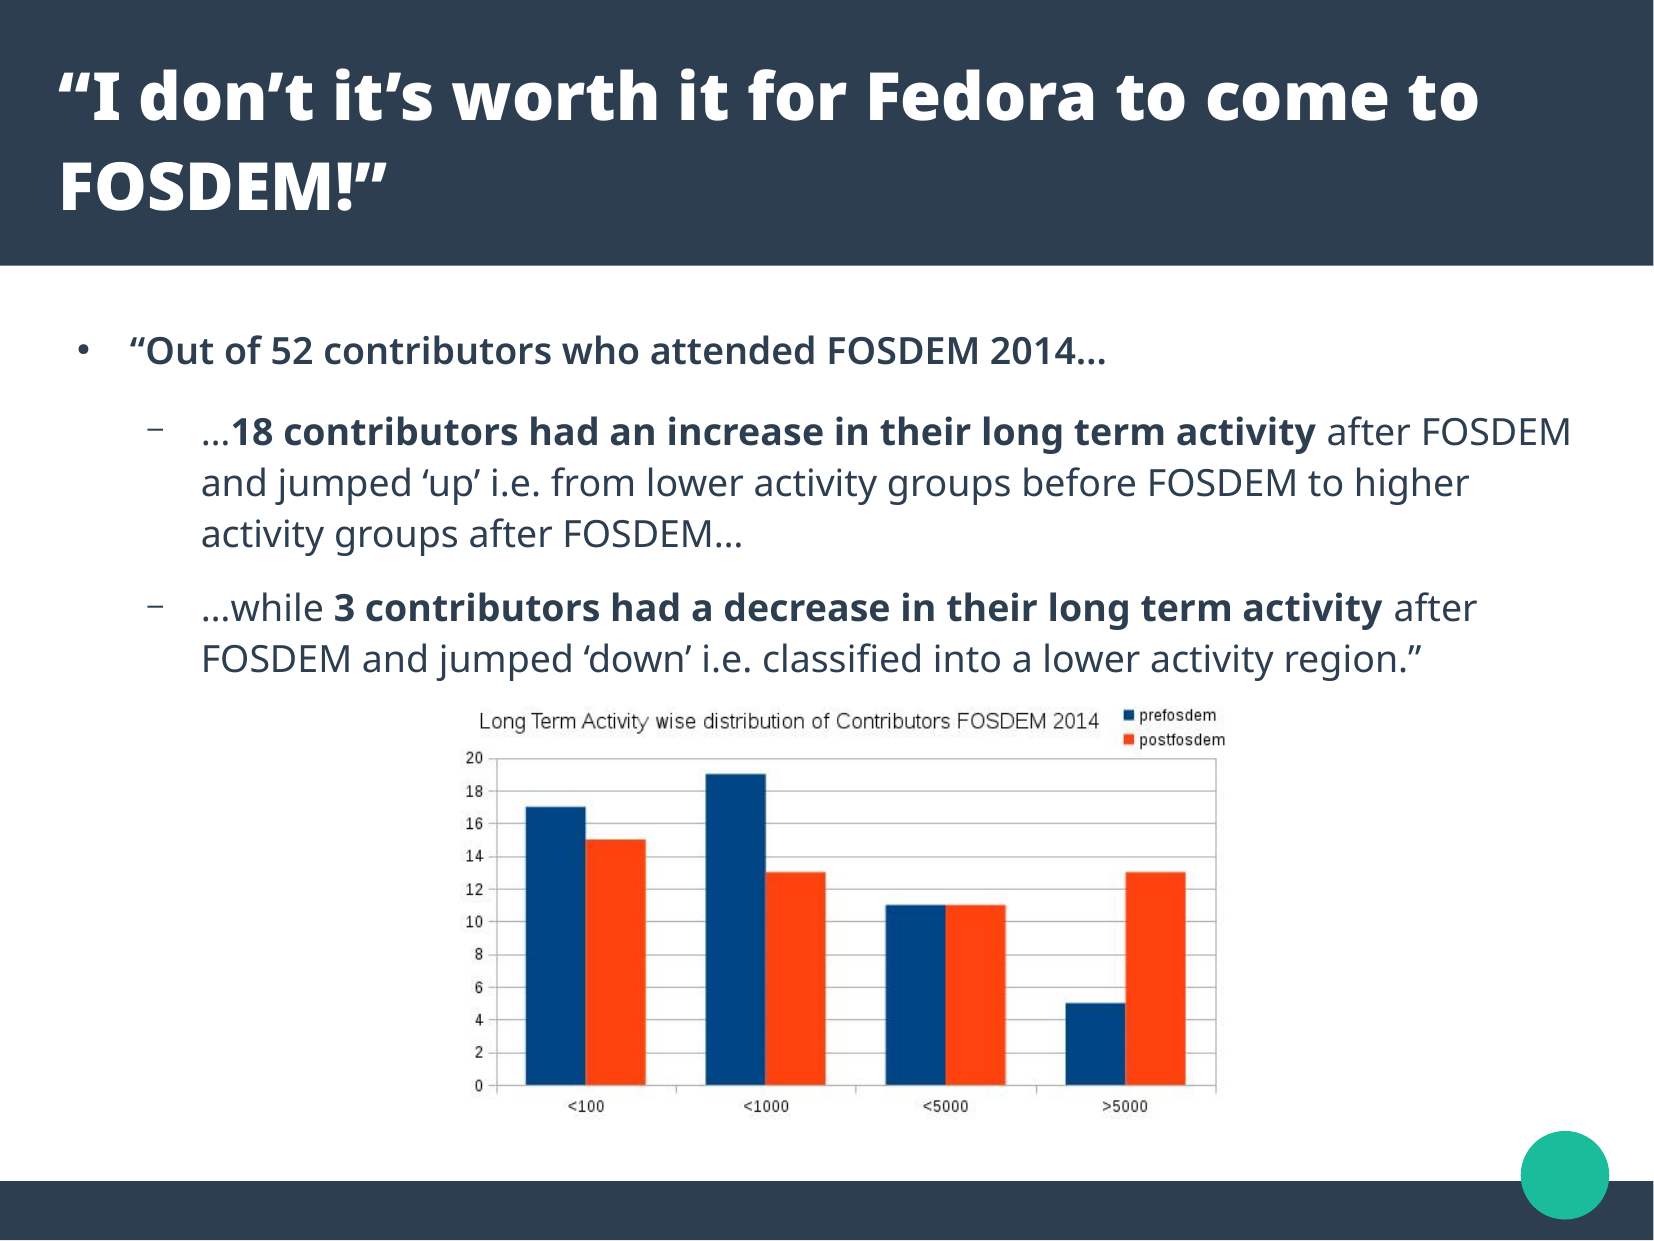

# “I don’t it’s worth it for Fedora to come to FOSDEM!”
“Out of 52 contributors who attended FOSDEM 2014…
…18 contributors had an increase in their long term activity after FOSDEM and jumped ‘up’ i.e. from lower activity groups before FOSDEM to higher activity groups after FOSDEM…
…while 3 contributors had a decrease in their long term activity after FOSDEM and jumped ‘down’ i.e. classified into a lower activity region.”